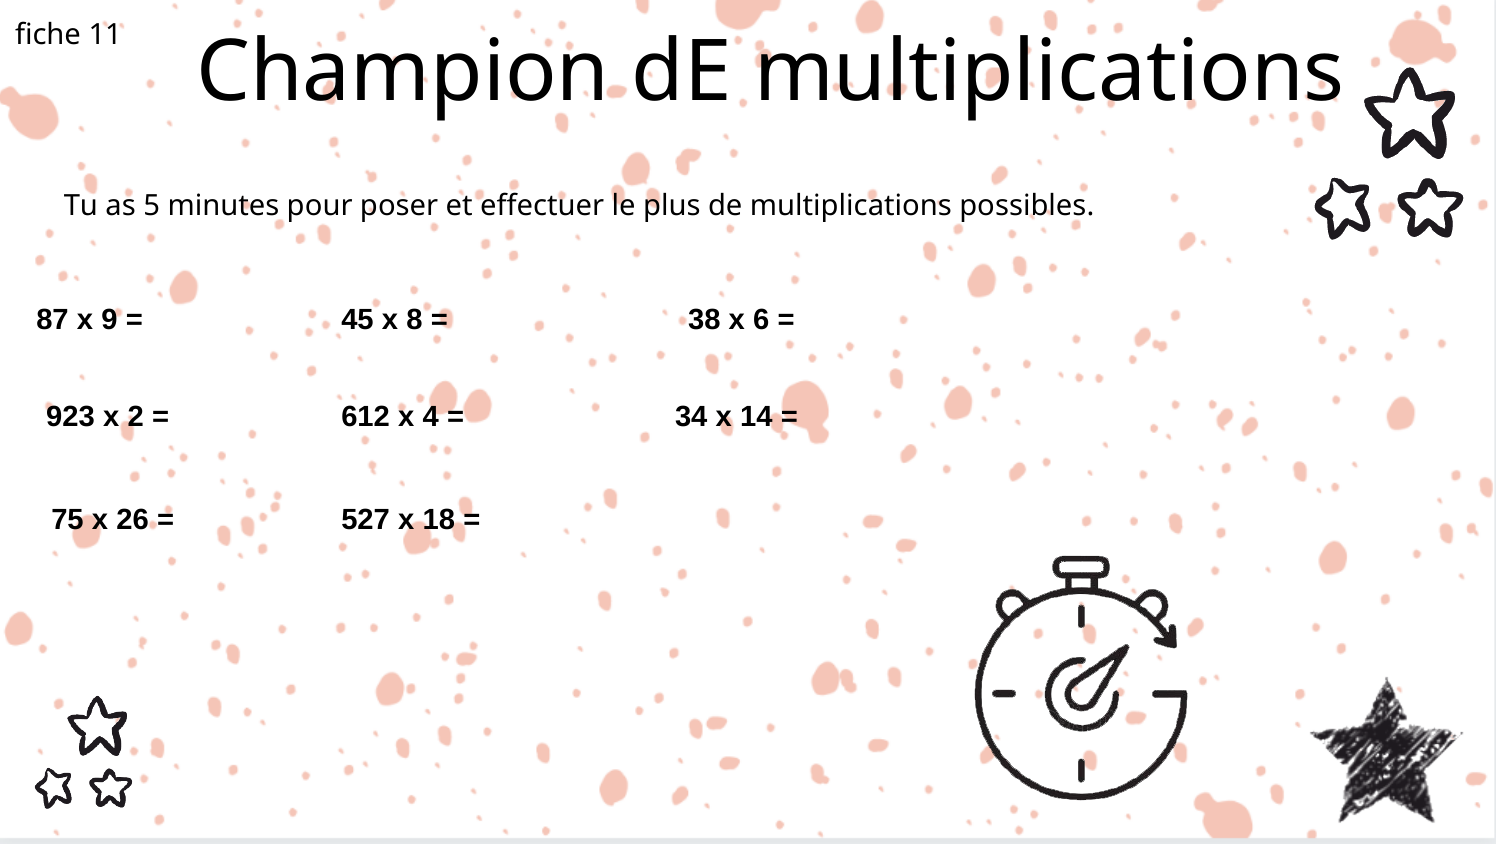

fiche 11
Champion dE multiplications
Tu as 5 minutes pour poser et effectuer le plus de multiplications possibles.
87 x 9 =
45 x 8 =
38 x 6 =
923 x 2 =
612 x 4 =
34 x 14 =
75 x 26 =
527 x 18 =